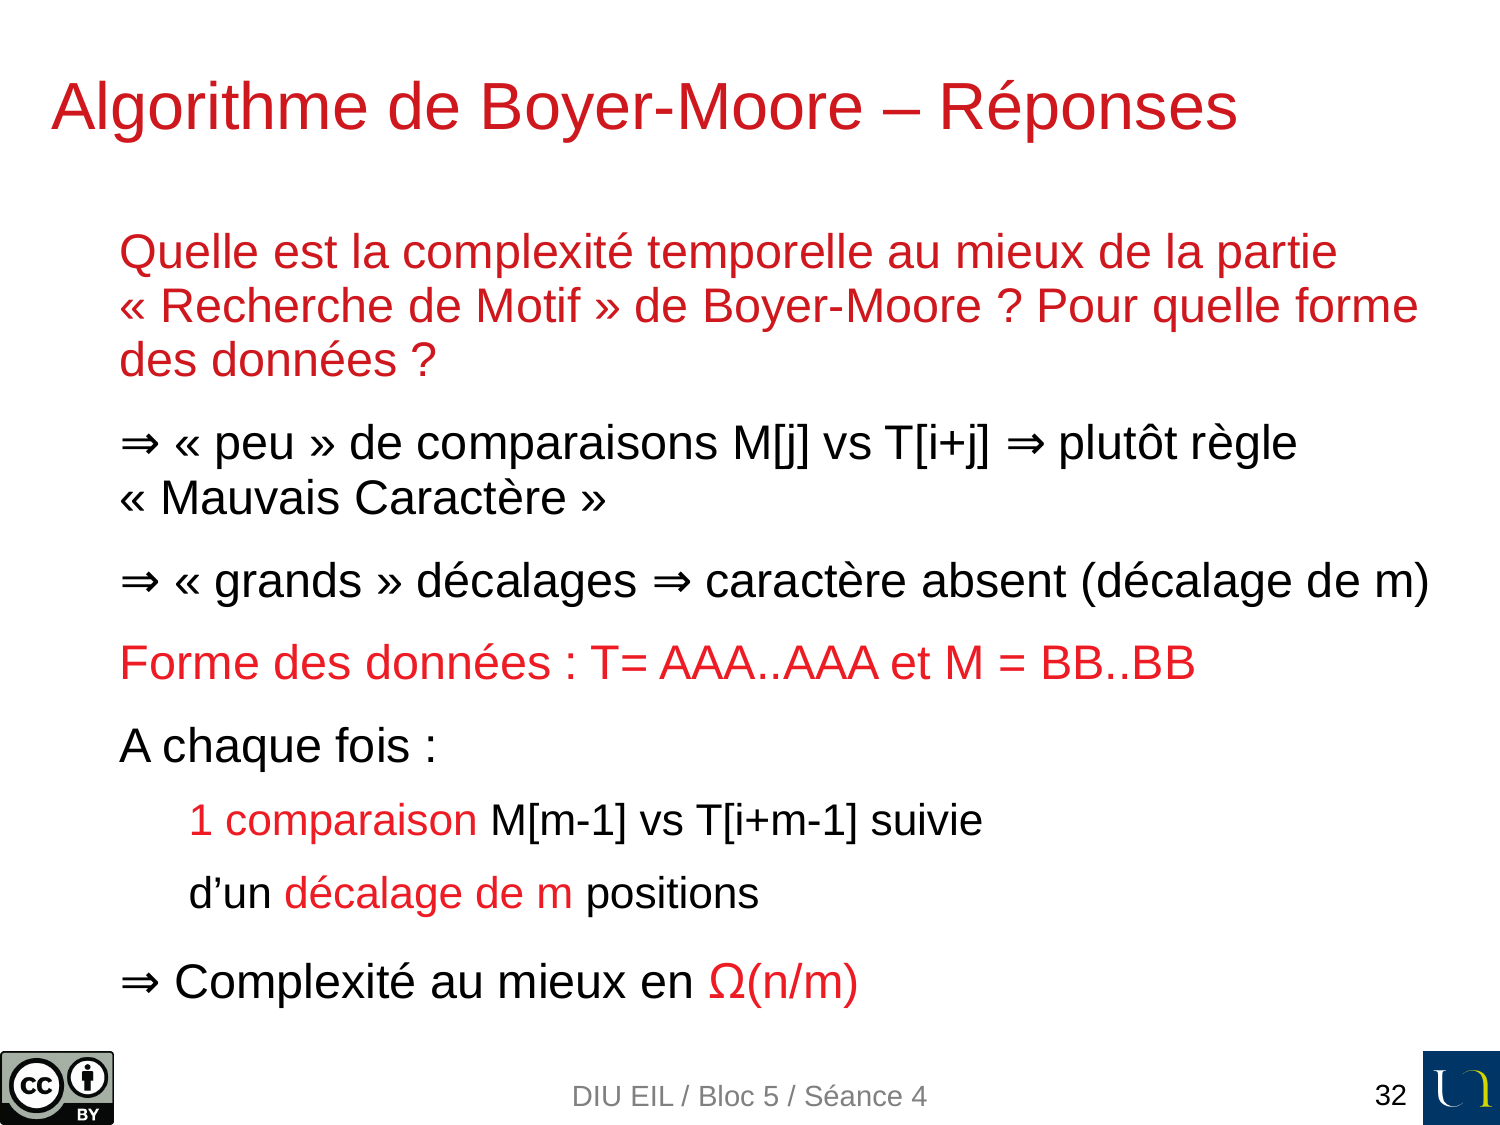

# Algorithme de Boyer-Moore – Réponses
Quelle est la complexité temporelle au mieux de la partie « Recherche de Motif » de Boyer-Moore ? Pour quelle forme des données ?
⇒ « peu » de comparaisons M[j] vs T[i+j] ⇒ plutôt règle « Mauvais Caractère »
⇒ « grands » décalages ⇒ caractère absent (décalage de m)
Forme des données : T= AAA..AAA et M = BB..BB
A chaque fois :
1 comparaison M[m-1] vs T[i+m-1] suivie
d’un décalage de m positions
⇒ Complexité au mieux en Ω(n/m)
32